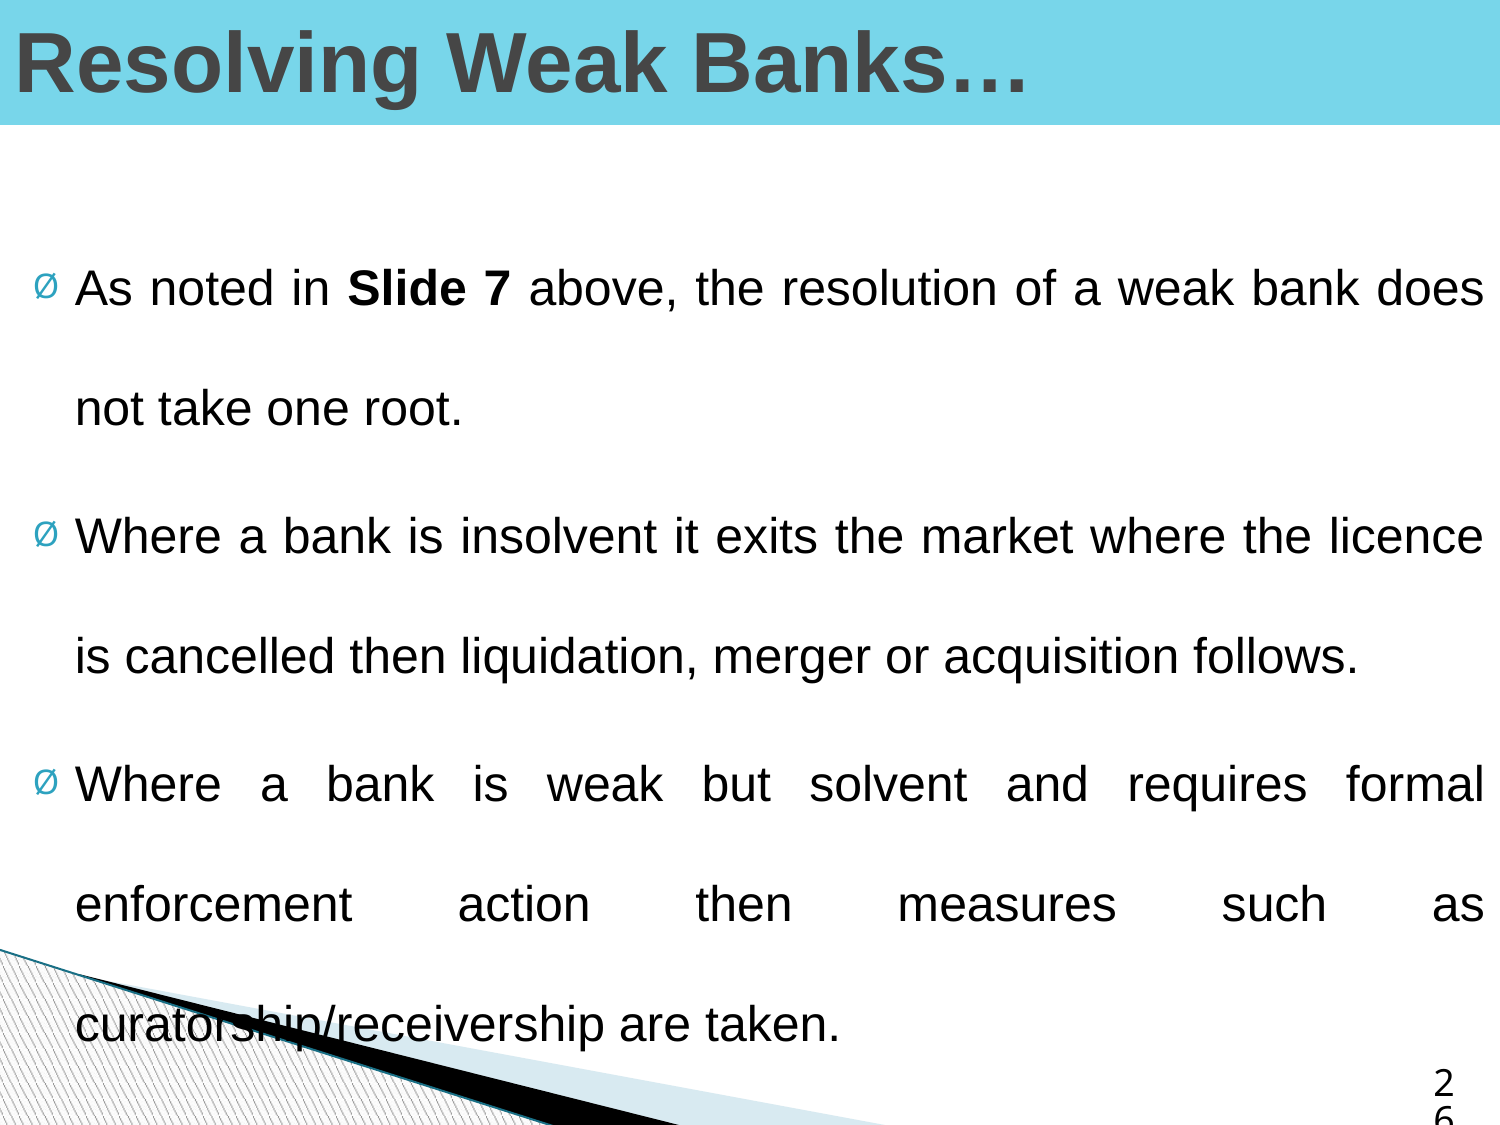

Resolving Weak Banks…
# As noted in Slide 7 above, the resolution of a weak bank does not take one root.
Where a bank is insolvent it exits the market where the licence is cancelled then liquidation, merger or acquisition follows.
Where a bank is weak but solvent and requires formal enforcement action then measures such as curatorship/receivership are taken.